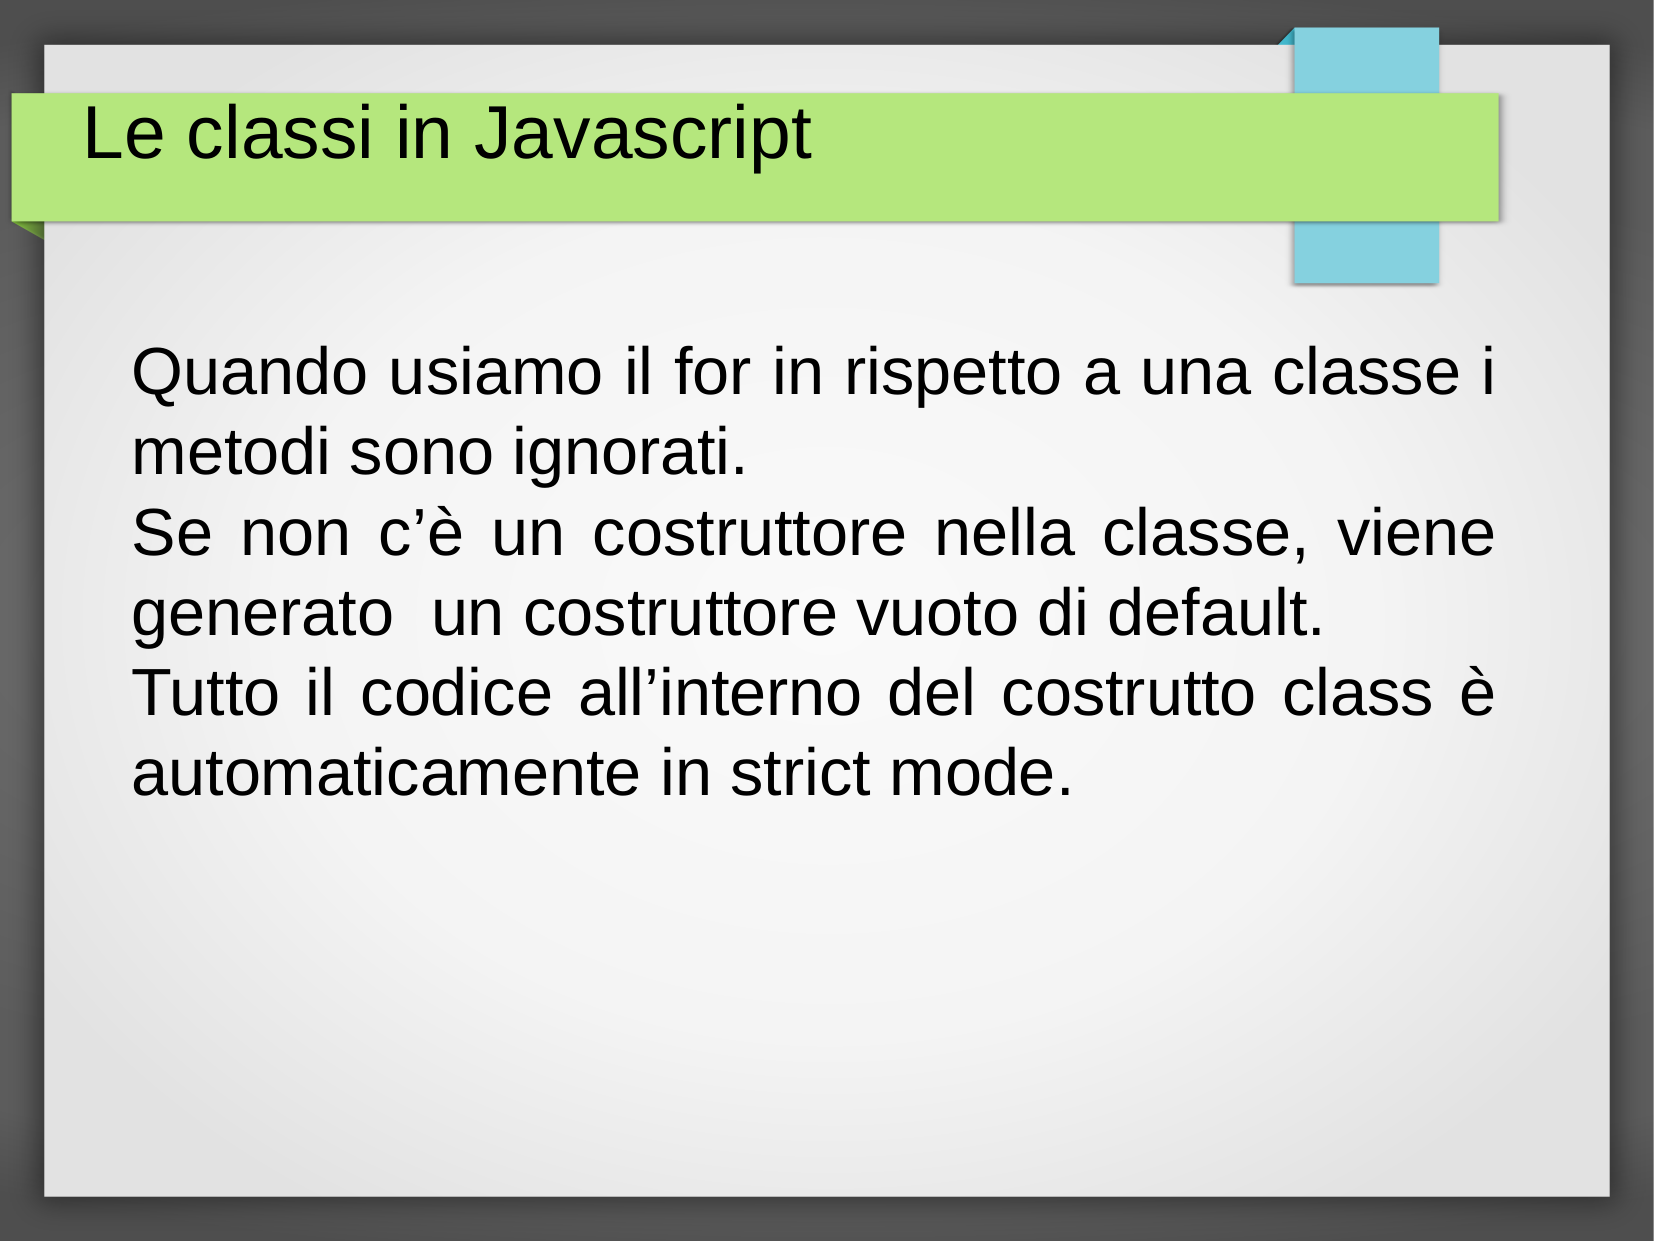

# Le classi in Javascript
Quando usiamo il for in rispetto a una classe i metodi sono ignorati.
Se non c’è un costruttore nella classe, viene generato un costruttore vuoto di default.
Tutto il codice all’interno del costrutto class è automaticamente in strict mode.